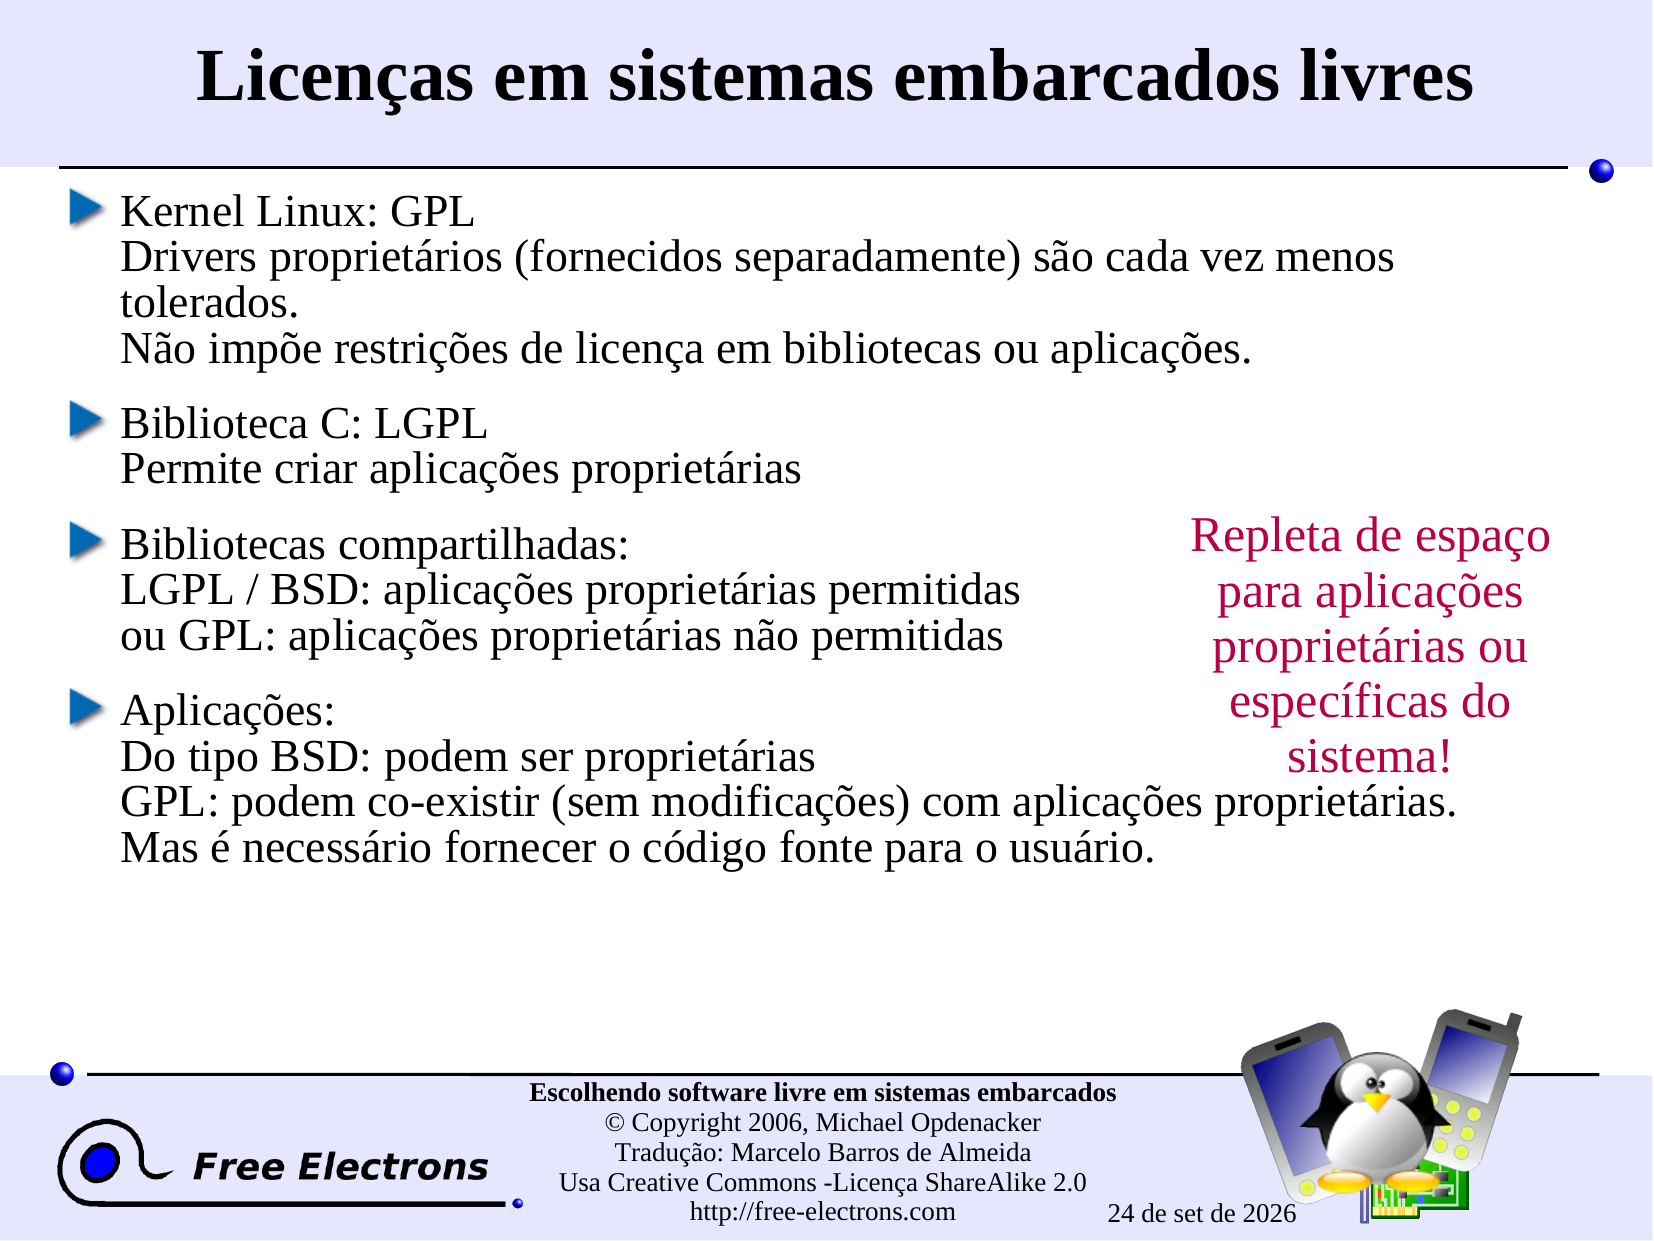

# Licenças em sistemas embarcados livres
Kernel Linux: GPL
Drivers proprietários (fornecidos separadamente) são cada vez menos tolerados.
Não impõe restrições de licença em bibliotecas ou aplicações.
Biblioteca C: LGPL
Permite criar aplicações proprietárias
Bibliotecas compartilhadas:
LGPL / BSD: aplicações proprietárias permitidas
ou GPL: aplicações proprietárias não permitidas
Aplicações:
Do tipo BSD: podem ser proprietárias
GPL: podem co-existir (sem modificações) com aplicações proprietárias.
Mas é necessário fornecer o código fonte para o usuário.
Repleta de espaço para aplicações proprietárias ou específicas do sistema!